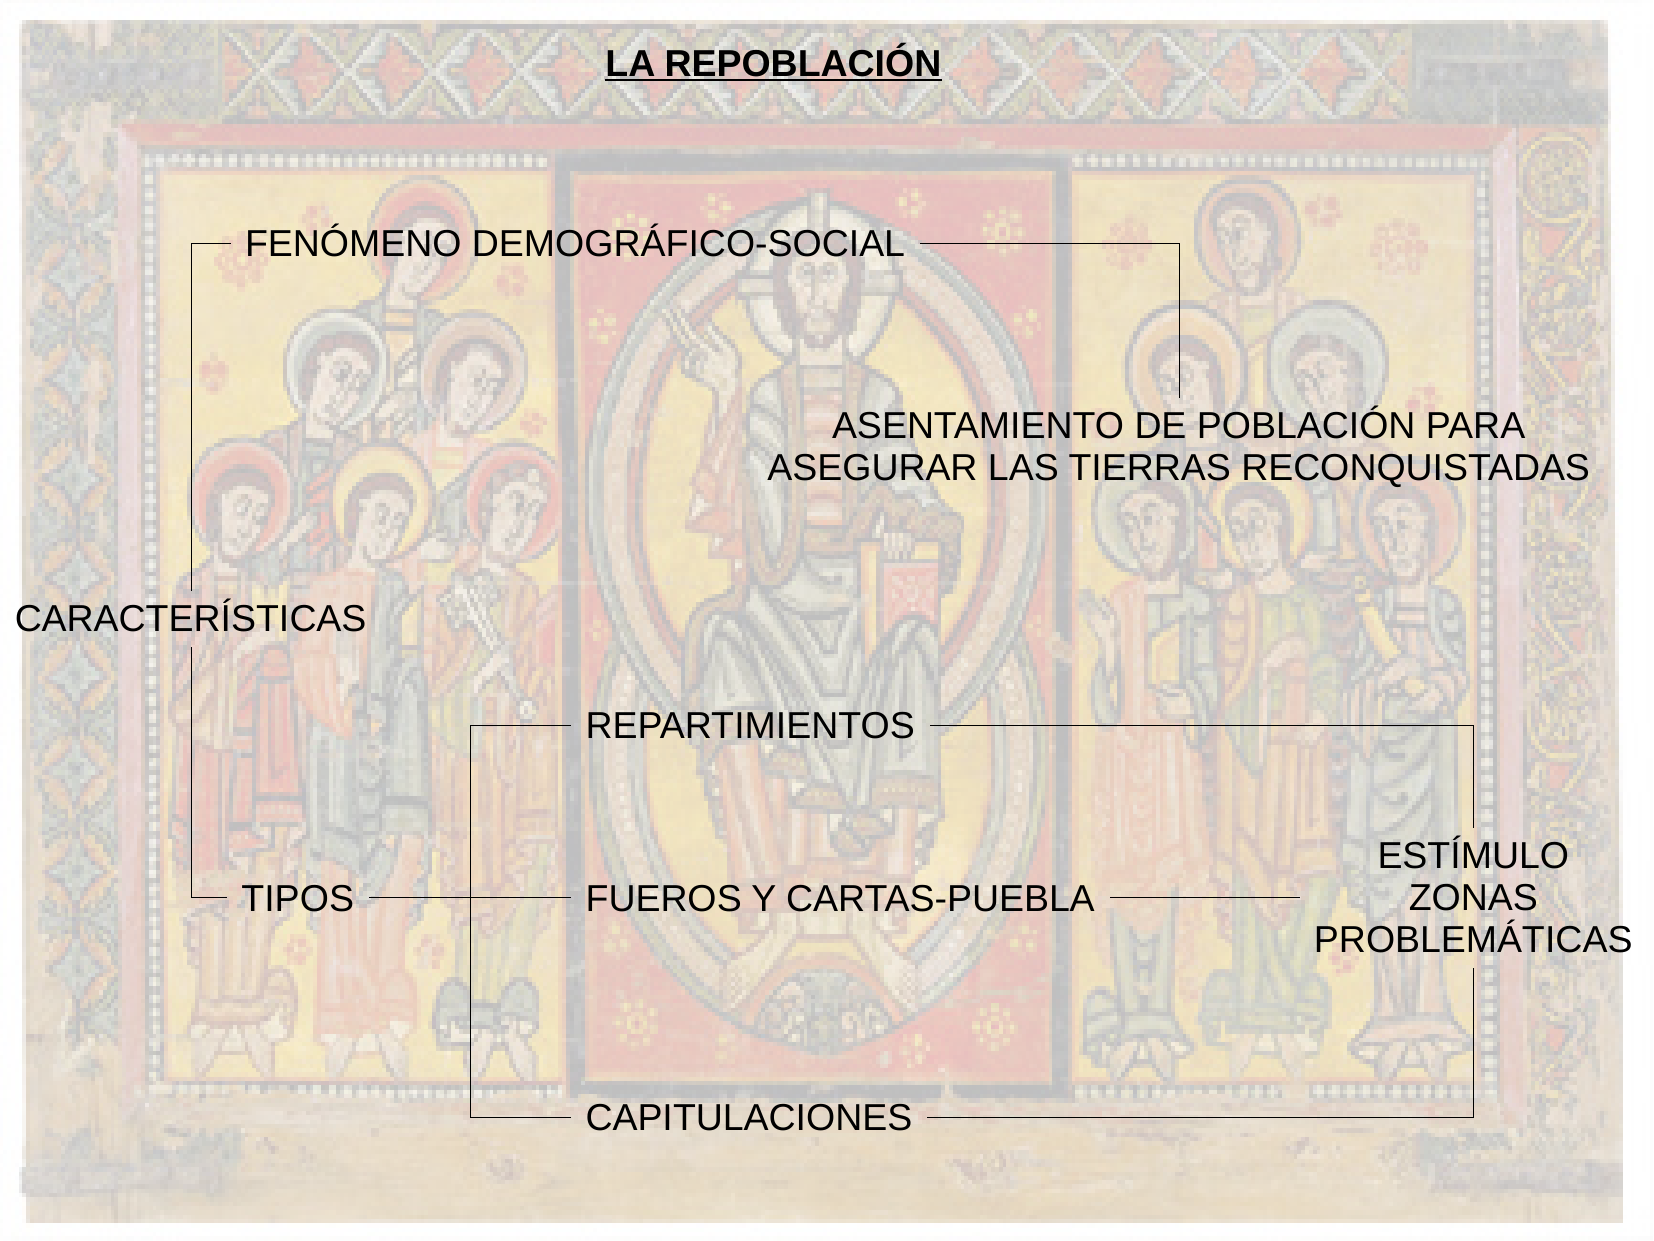

LA REPOBLACIÓN
FENÓMENO DEMOGRÁFICO-SOCIAL
ASENTAMIENTO DE POBLACIÓN PARA
ASEGURAR LAS TIERRAS RECONQUISTADAS
CARACTERÍSTICAS
REPARTIMIENTOS
ESTÍMULO
ZONAS
PROBLEMÁTICAS
TIPOS
FUEROS Y CARTAS-PUEBLA
CAPITULACIONES